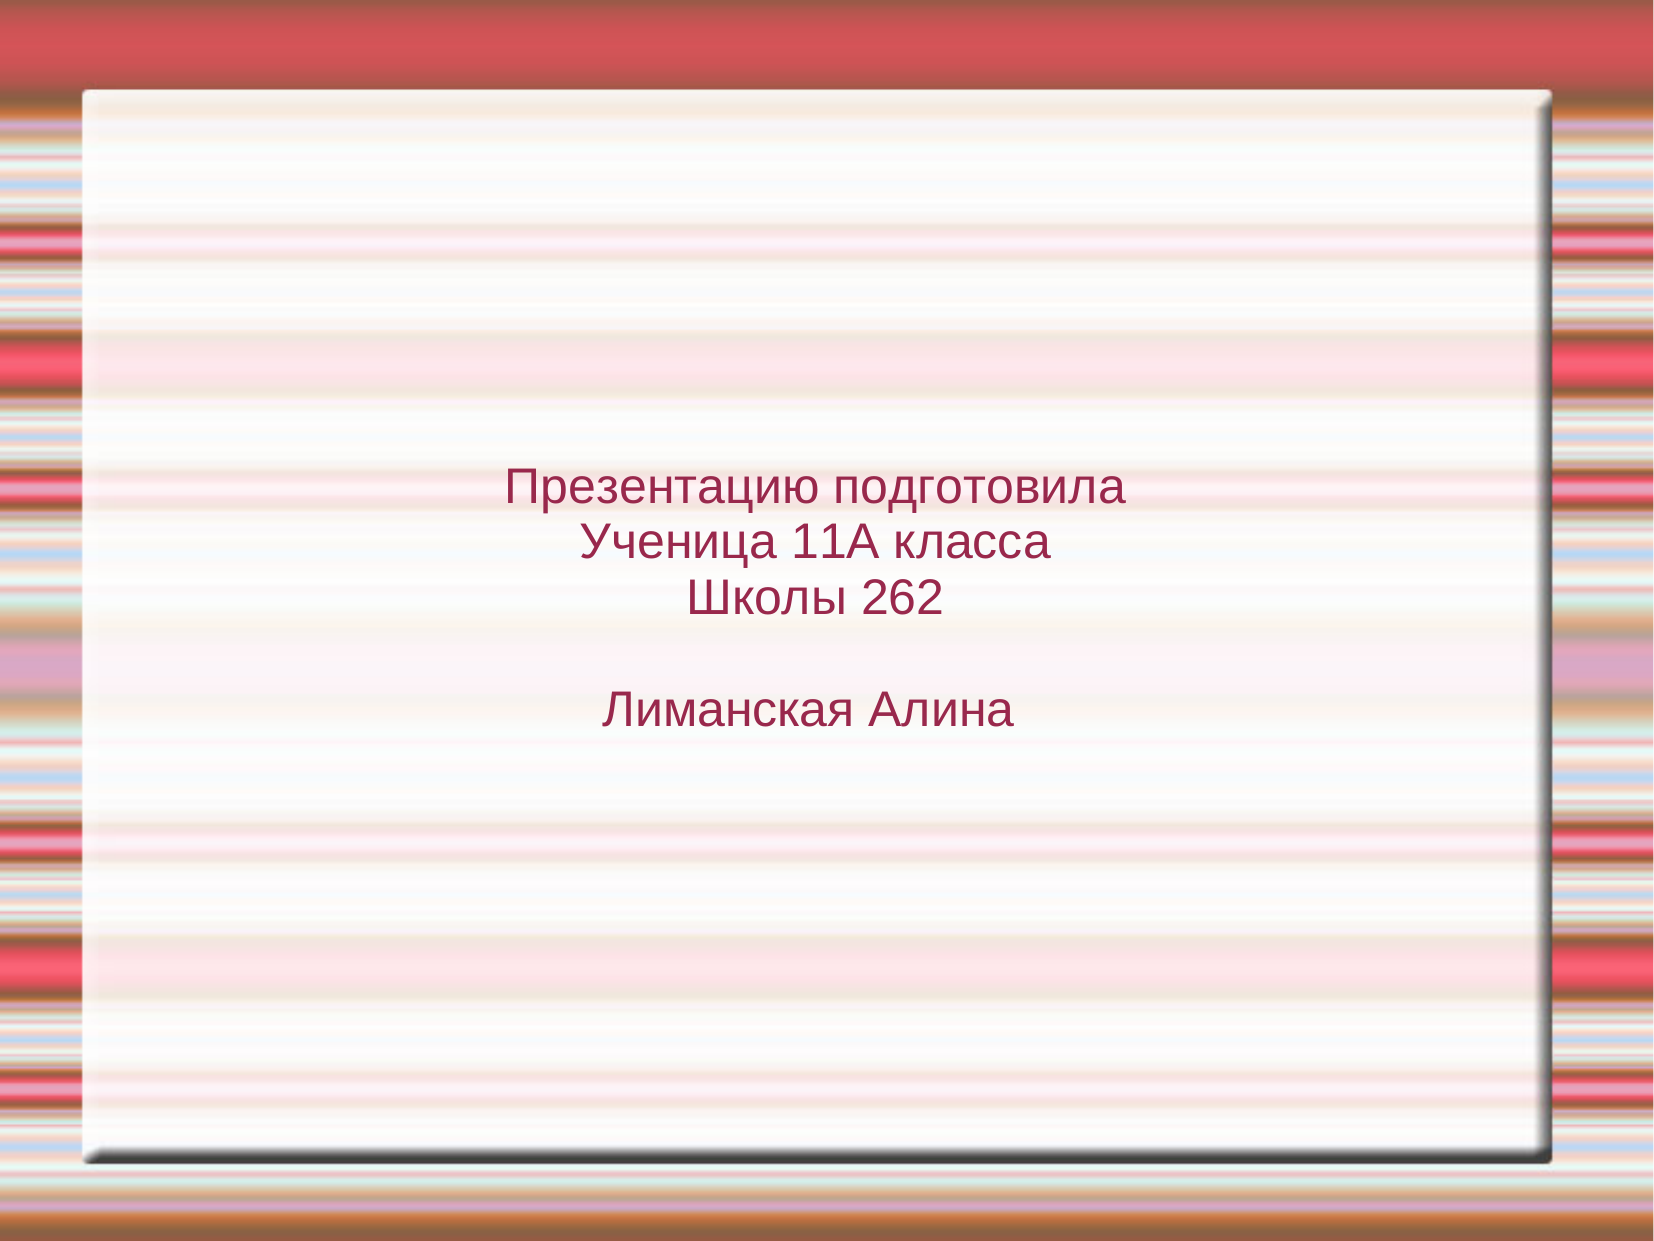

# Презентацию подготовила
Ученица 11А класса
Школы 262
Лиманская Алина